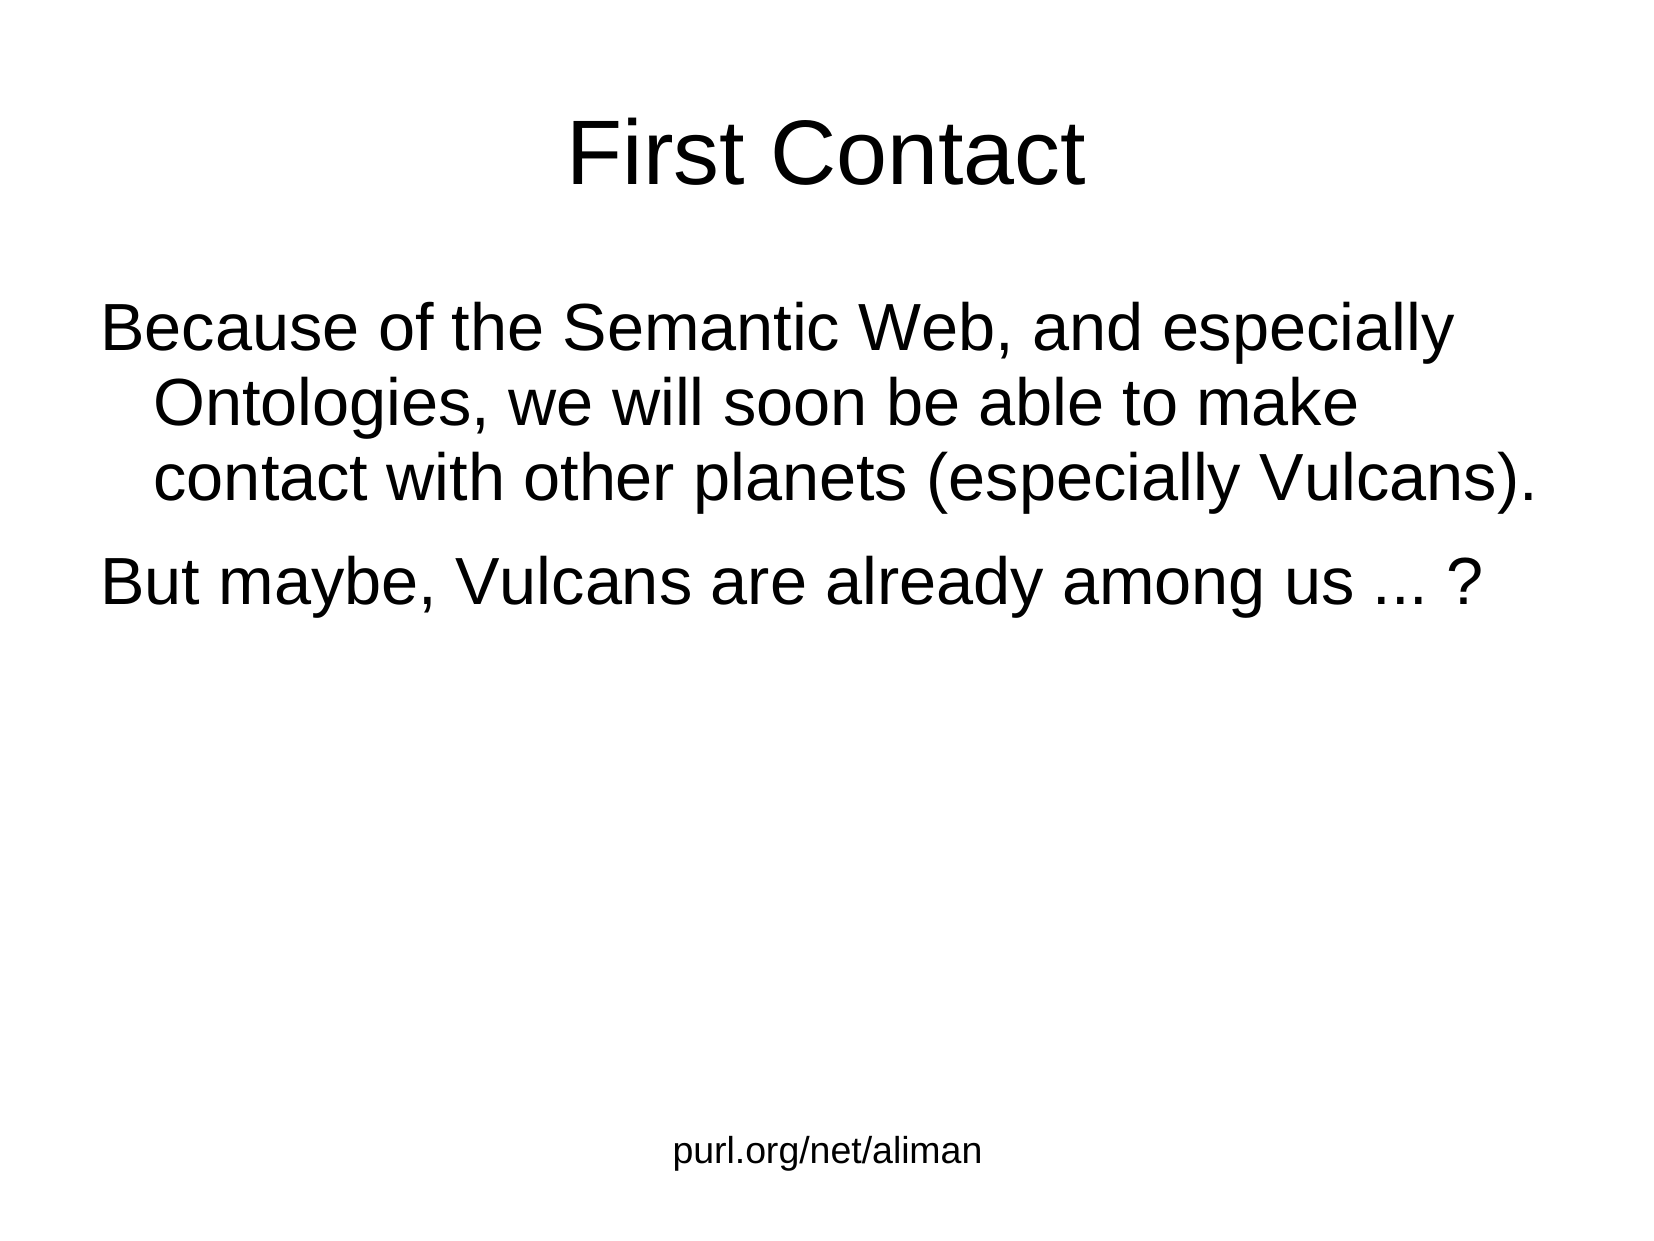

# First Contact
Because of the Semantic Web, and especially Ontologies, we will soon be able to make contact with other planets (especially Vulcans).
But maybe, Vulcans are already among us ... ?